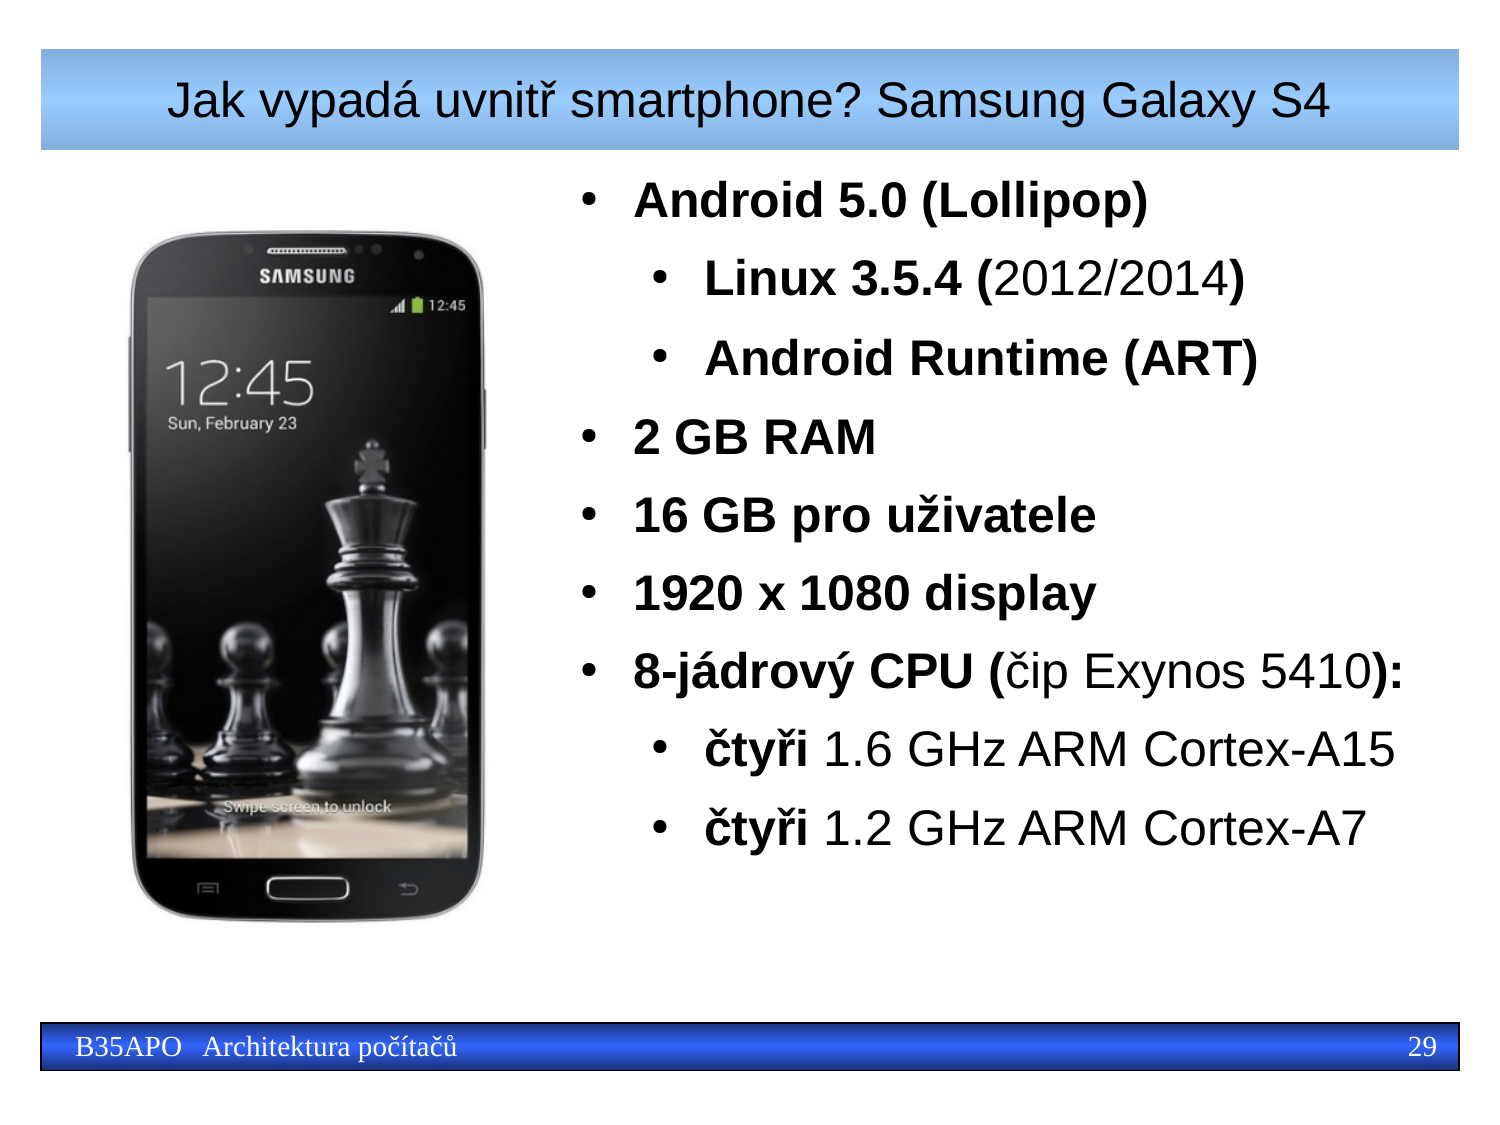

# Jak vypadá uvnitř smartphone? Samsung Galaxy S4
Android 5.0 (Lollipop)
Linux 3.5.4 (2012/2014)
Android Runtime (ART)
2 GB RAM
16 GB pro uživatele
1920 x 1080 display
8-jádrový CPU (čip Exynos 5410):
čtyři 1.6 GHz ARM Cortex-A15
čtyři 1.2 GHz ARM Cortex-A7
B35APO Architektura počítačů
29